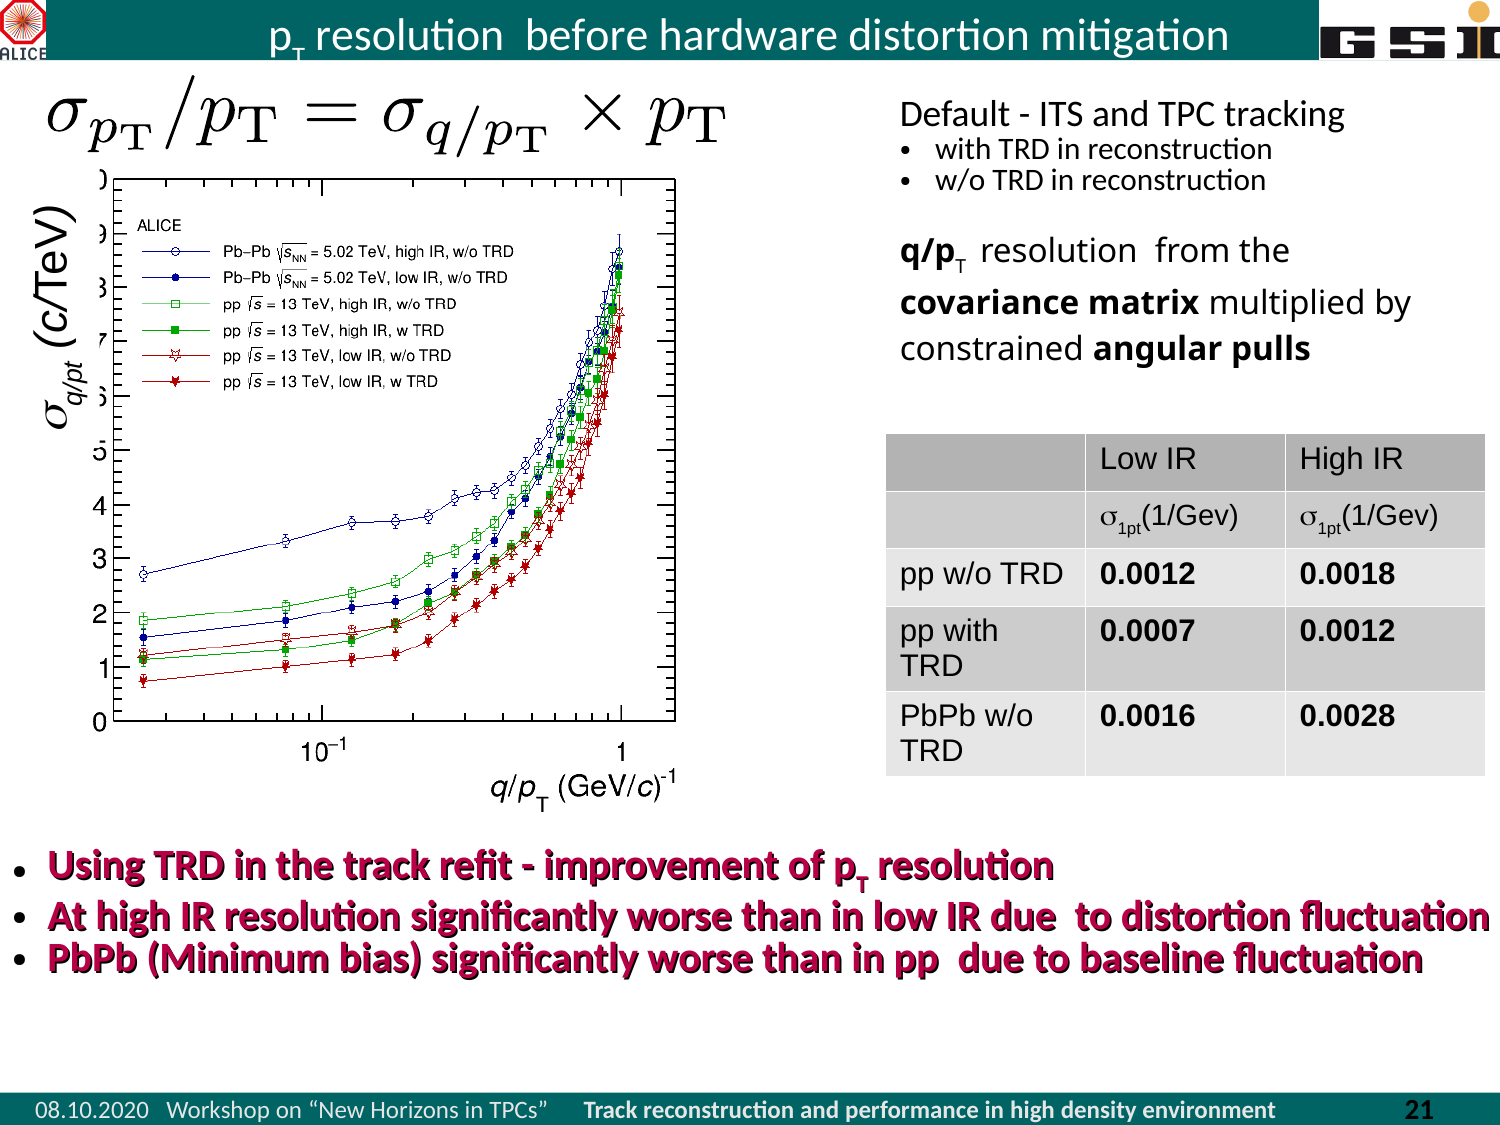

# pT resolution before hardware distortion mitigation
Default - ITS and TPC tracking
with TRD in reconstruction
w/o TRD in reconstruction
q/pT resolution from the covariance matrix multiplied by constrained angular pulls
sq/pt (c/TeV)
| | Low IR | High IR |
| --- | --- | --- |
| | s1pt(1/Gev) | s1pt(1/Gev) |
| pp w/o TRD | 0.0012 | 0.0018 |
| pp with TRD | 0.0007 | 0.0012 |
| PbPb w/o TRD | 0.0016 | 0.0028 |
Using TRD in the track refit - improvement of pT resolution
At high IR resolution significantly worse than in low IR due to distortion fluctuation
PbPb (Minimum bias) significantly worse than in pp due to baseline fluctuation